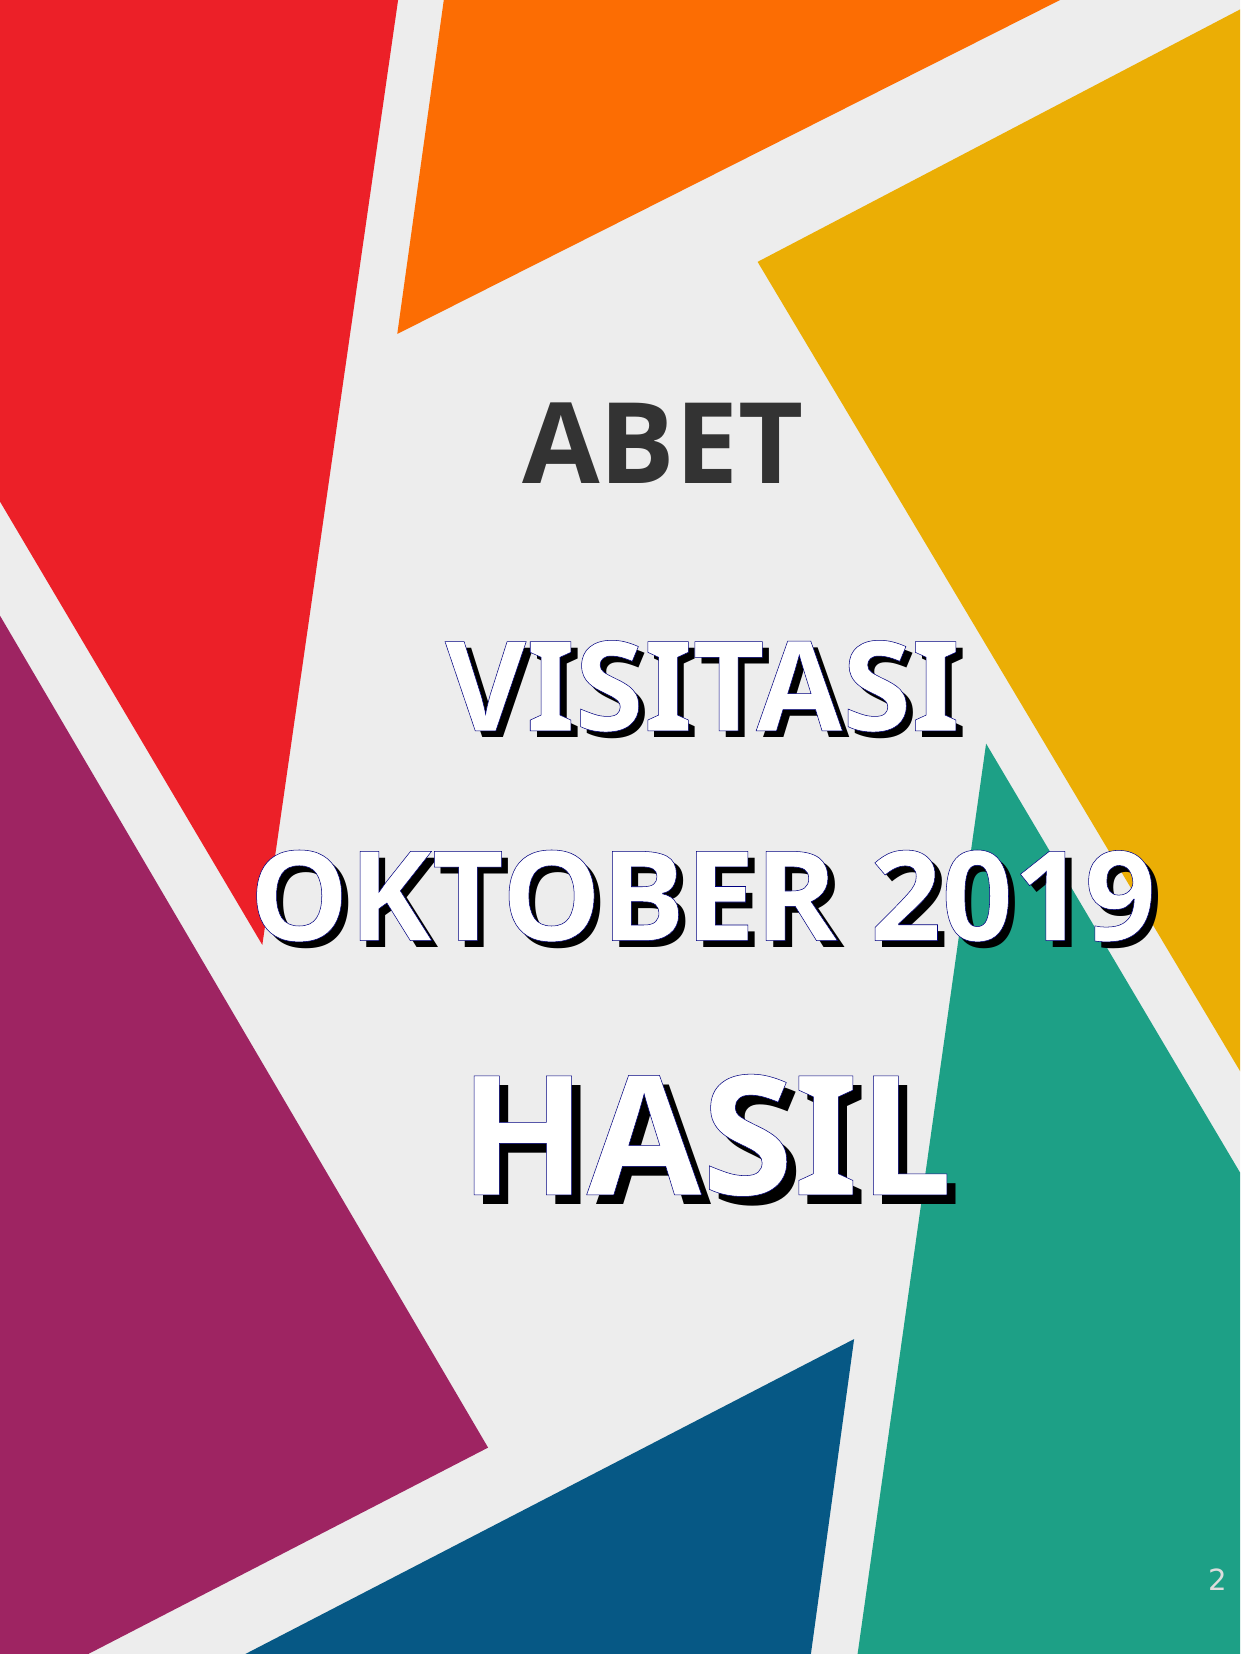

# ABET
VISITASI
OKTOBER 2019
HASIL
2